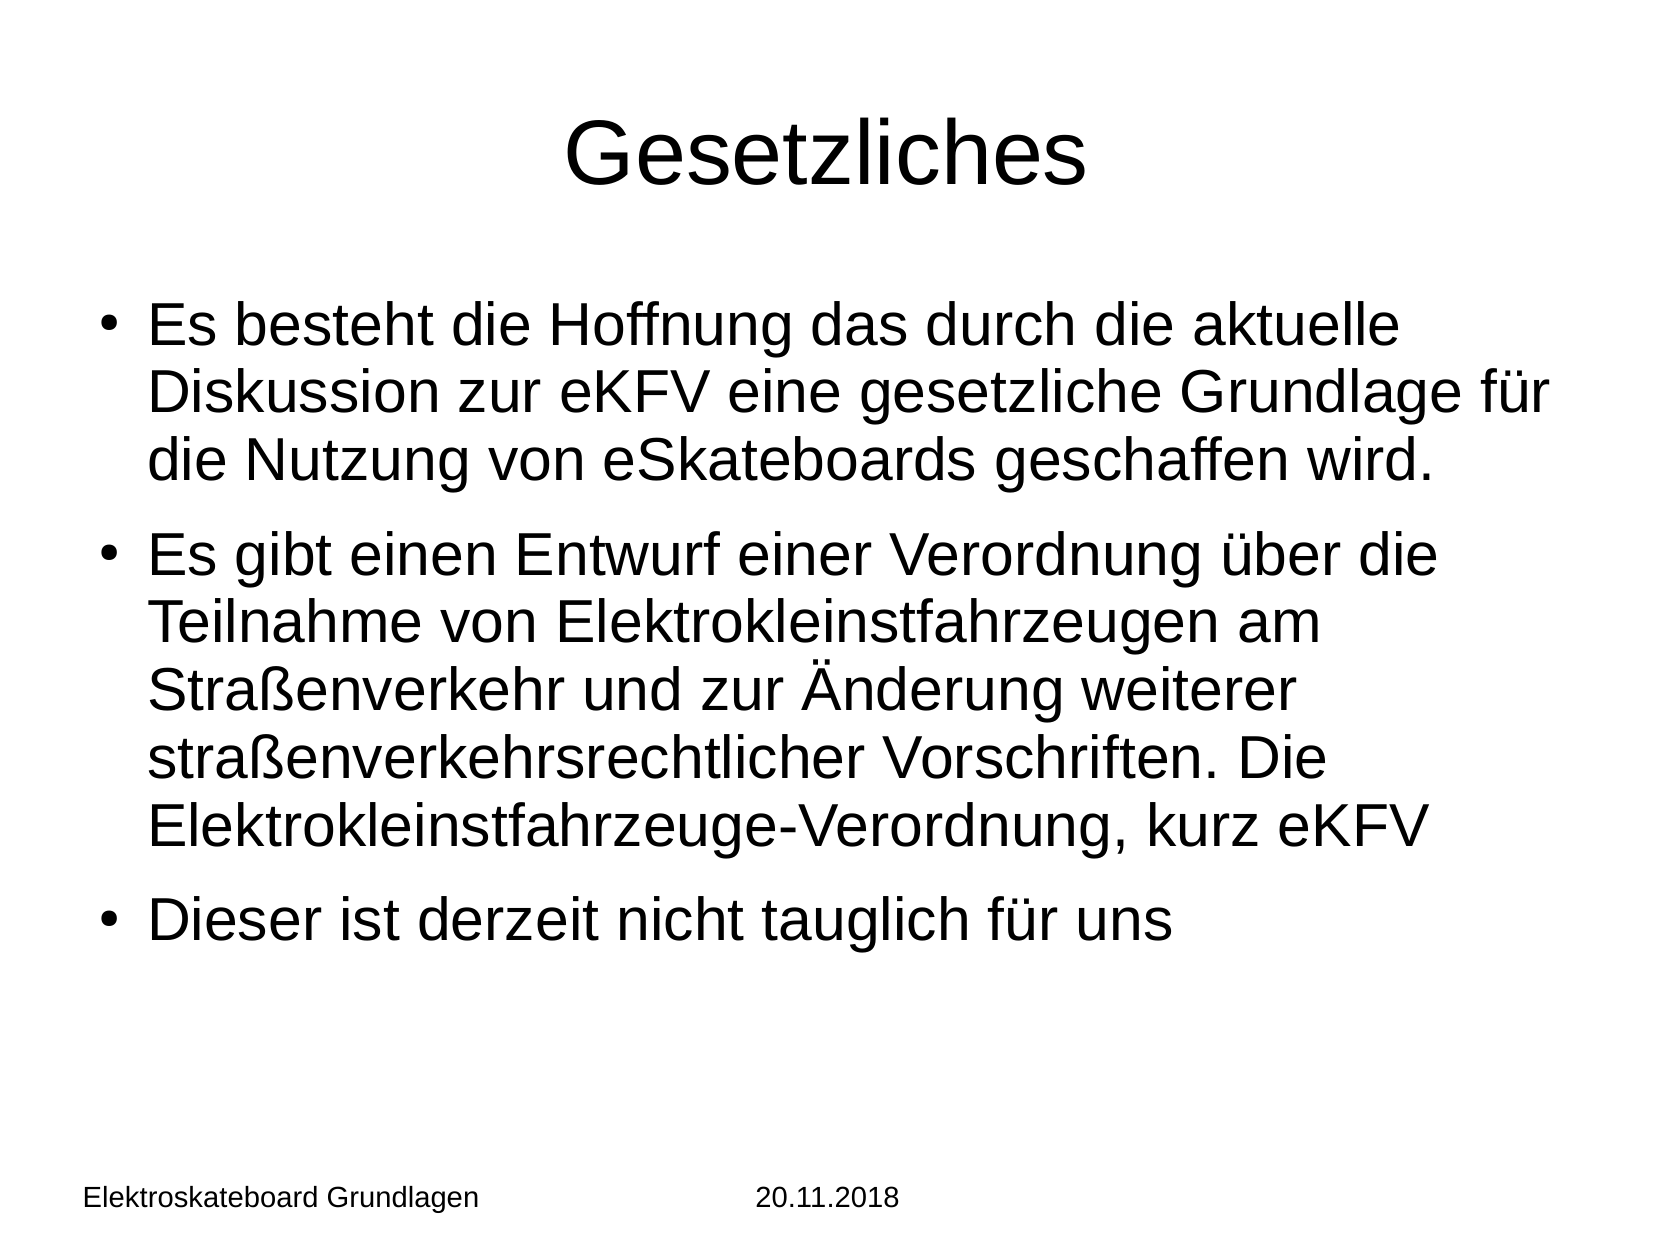

# Gesetzliches
Es besteht die Hoffnung das durch die aktuelle Diskussion zur eKFV eine gesetzliche Grundlage für die Nutzung von eSkateboards geschaffen wird.
Es gibt einen Entwurf einer Verordnung über die Teilnahme von Elektrokleinstfahrzeugen am Straßenverkehr und zur Änderung weiterer straßenverkehrsrechtlicher Vorschriften. Die Elektrokleinstfahrzeuge-Verordnung, kurz eKFV
Dieser ist derzeit nicht tauglich für uns